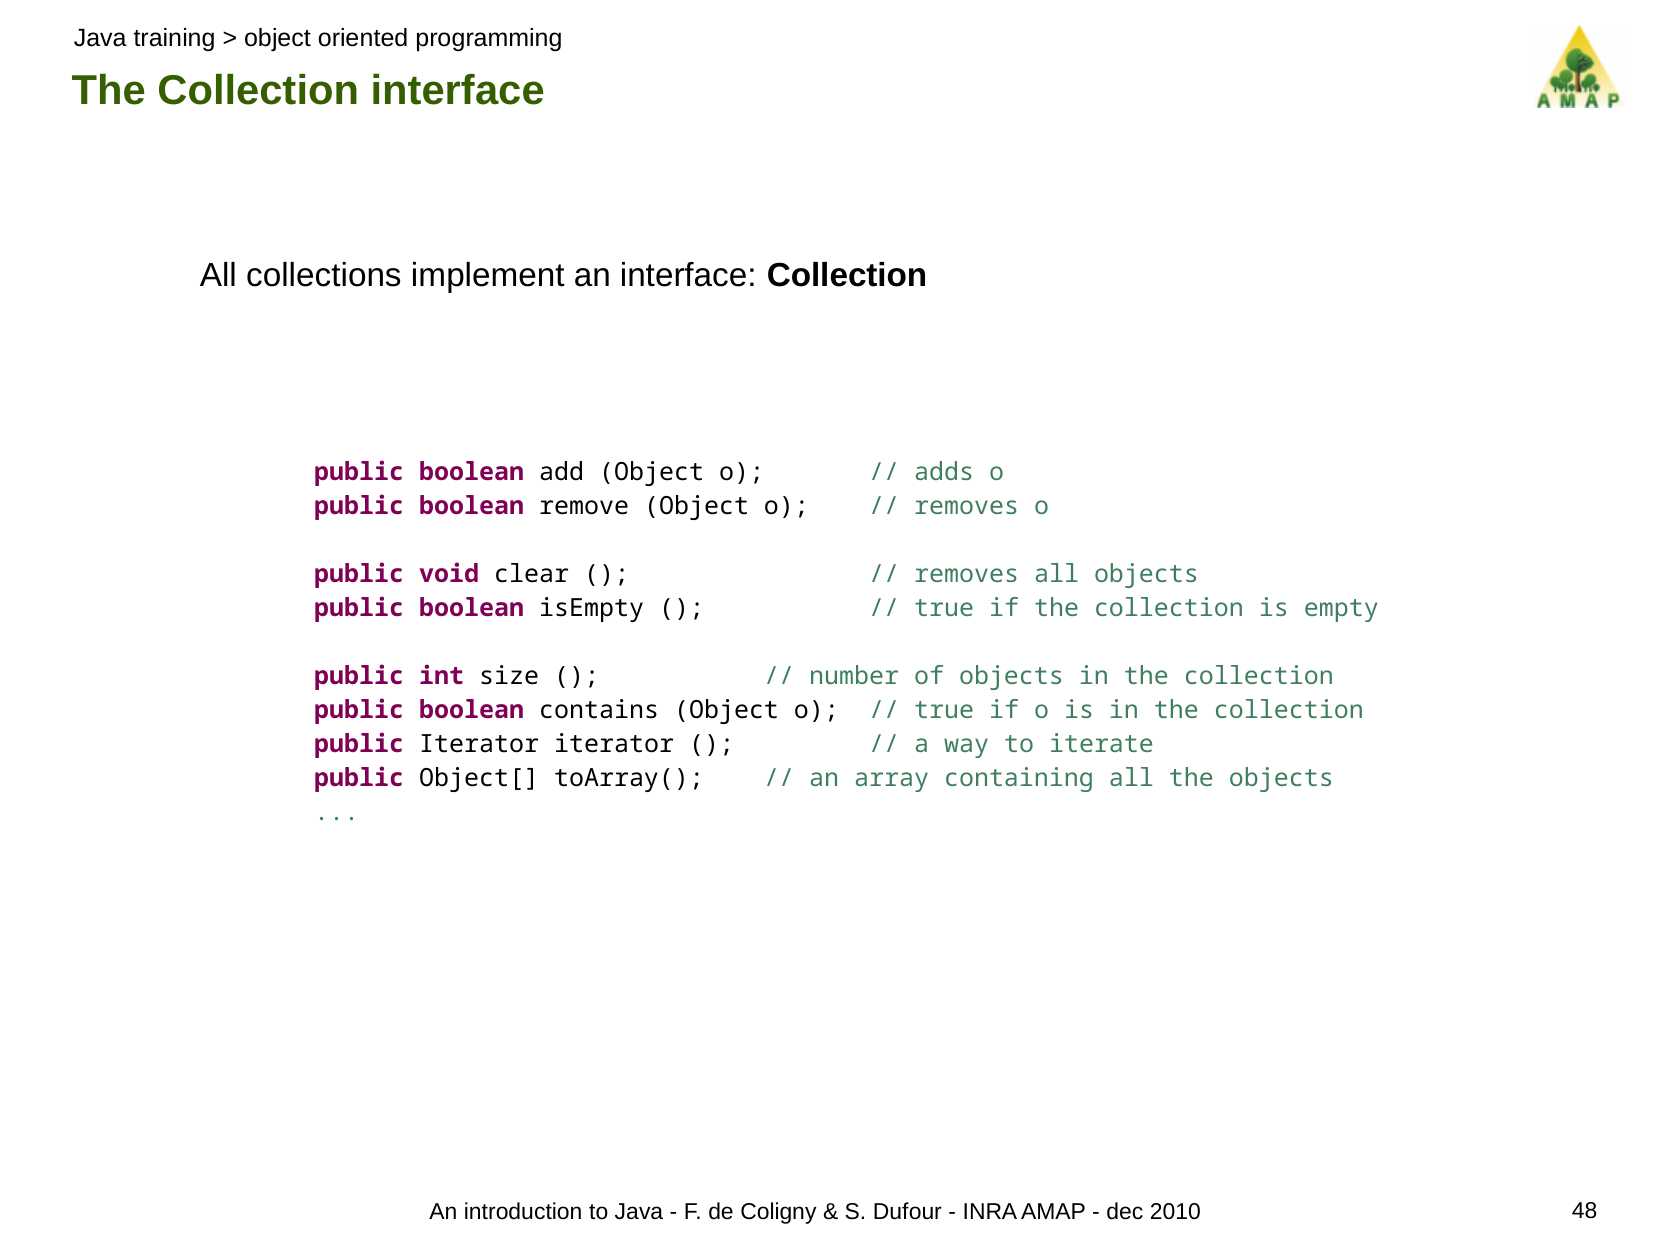

Java training > object oriented programming
The Collection interface
All collections implement an interface: Collection
public boolean add (Object o); // adds o
public boolean remove (Object o); // removes o
public void clear (); // removes all objects
public boolean isEmpty (); // true if the collection is empty
public int size (); // number of objects in the collection
public boolean contains (Object o); // true if o is in the collection
public Iterator iterator (); // a way to iterate
public Object[] toArray(); // an array containing all the objects
...
48